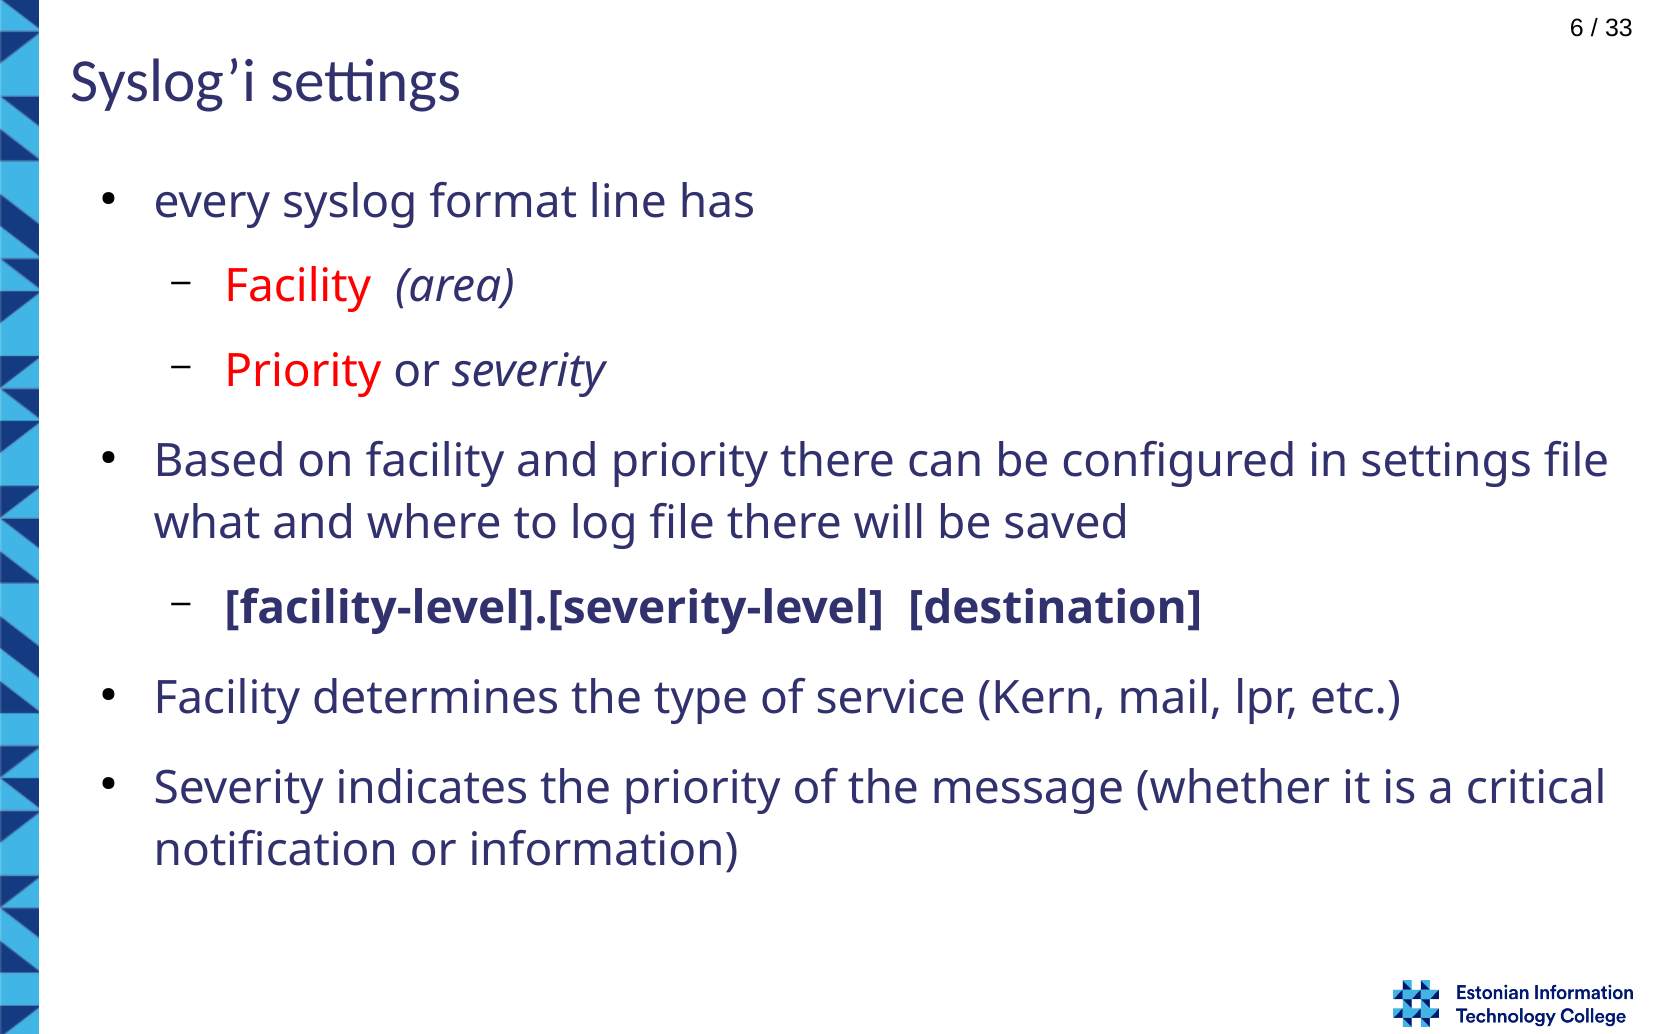

# Syslog’i settings
every syslog format line has
Facility (area)
Priority or severity
Based on facility and priority there can be configured in settings file what and where to log file there will be saved
[facility-level].[severity-level] [destination]
Facility determines the type of service (Kern, mail, lpr, etc.)
Severity indicates the priority of the message (whether it is a critical notification or information)